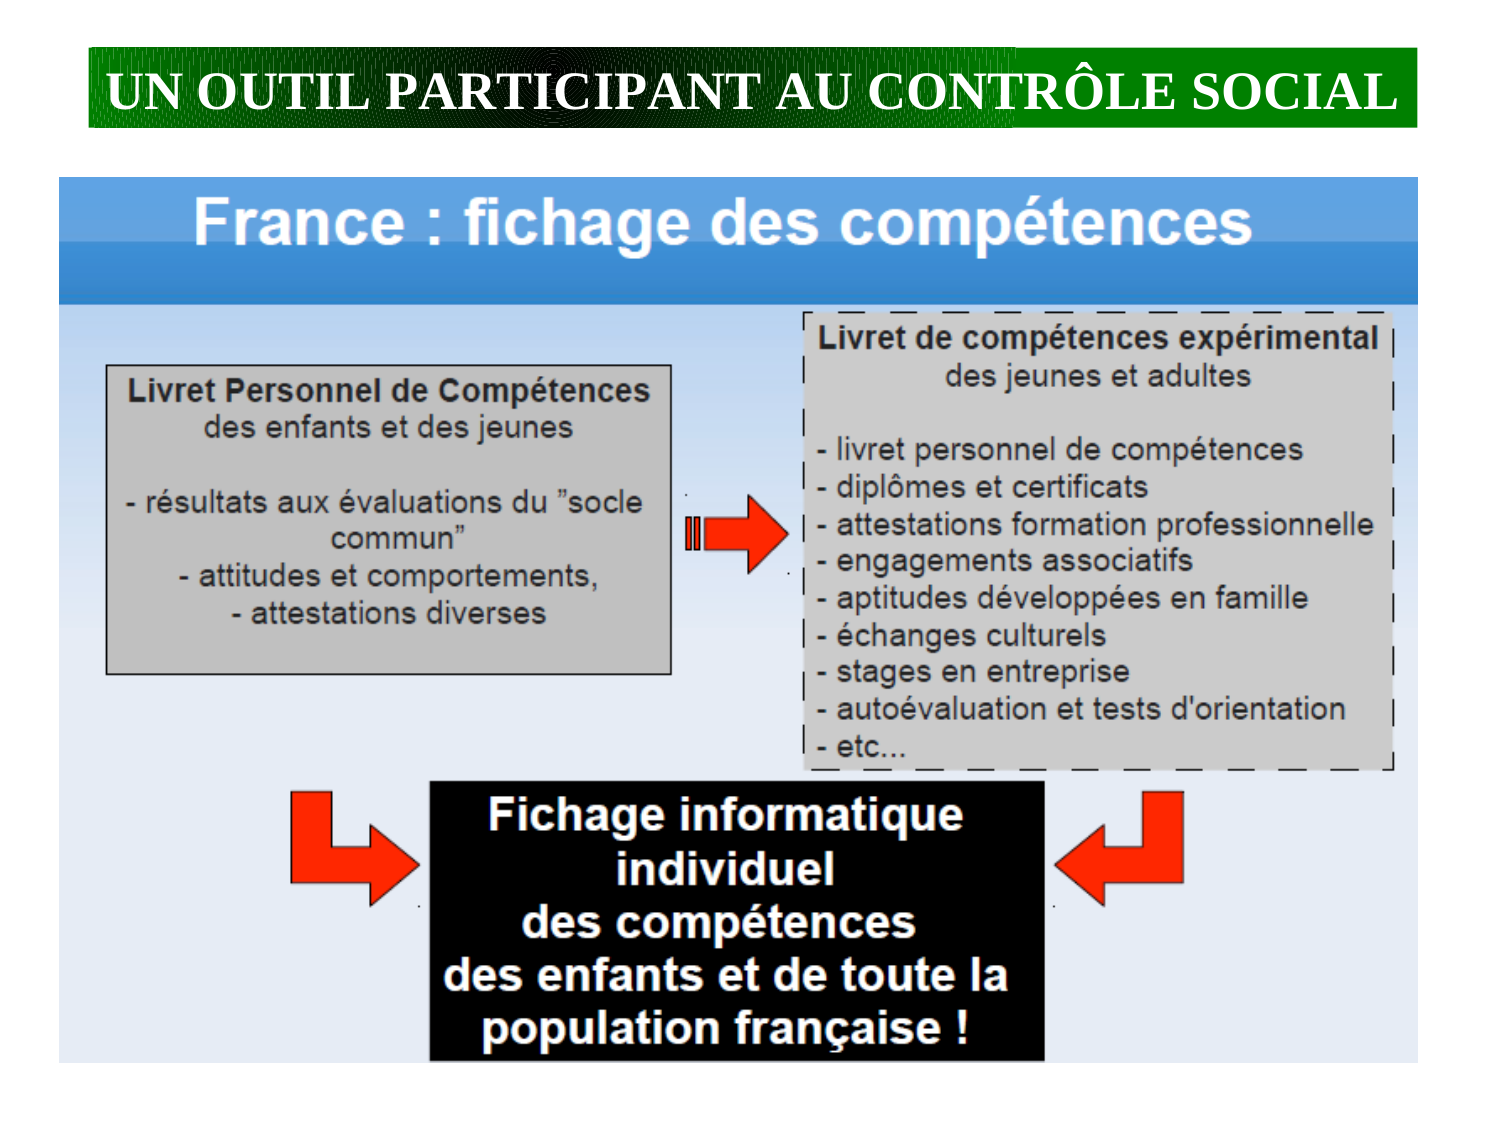

# UN OUTIL PARTICIPANT AU CONTRÔLE SOCIAL